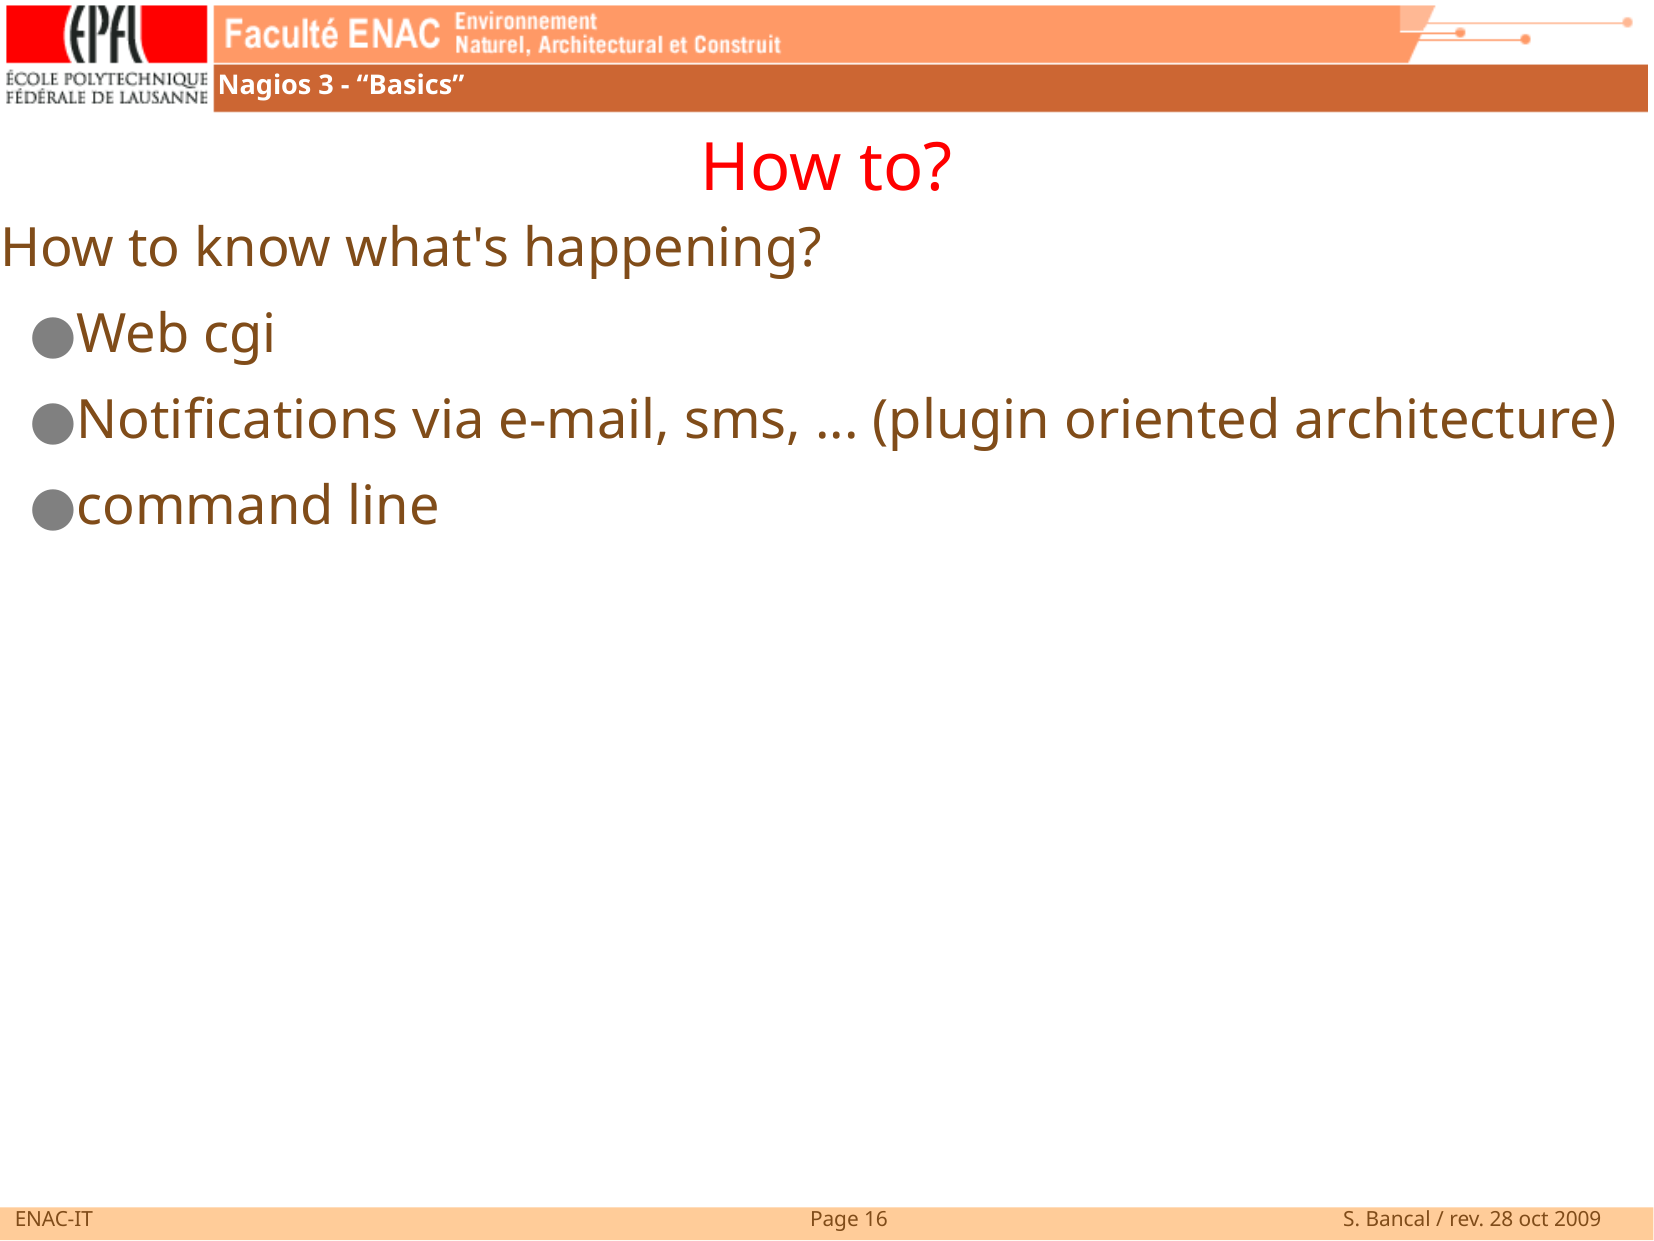

# How to?
How to know what's happening?
Web cgi
Notifications via e-mail, sms, ... (plugin oriented architecture)
command line